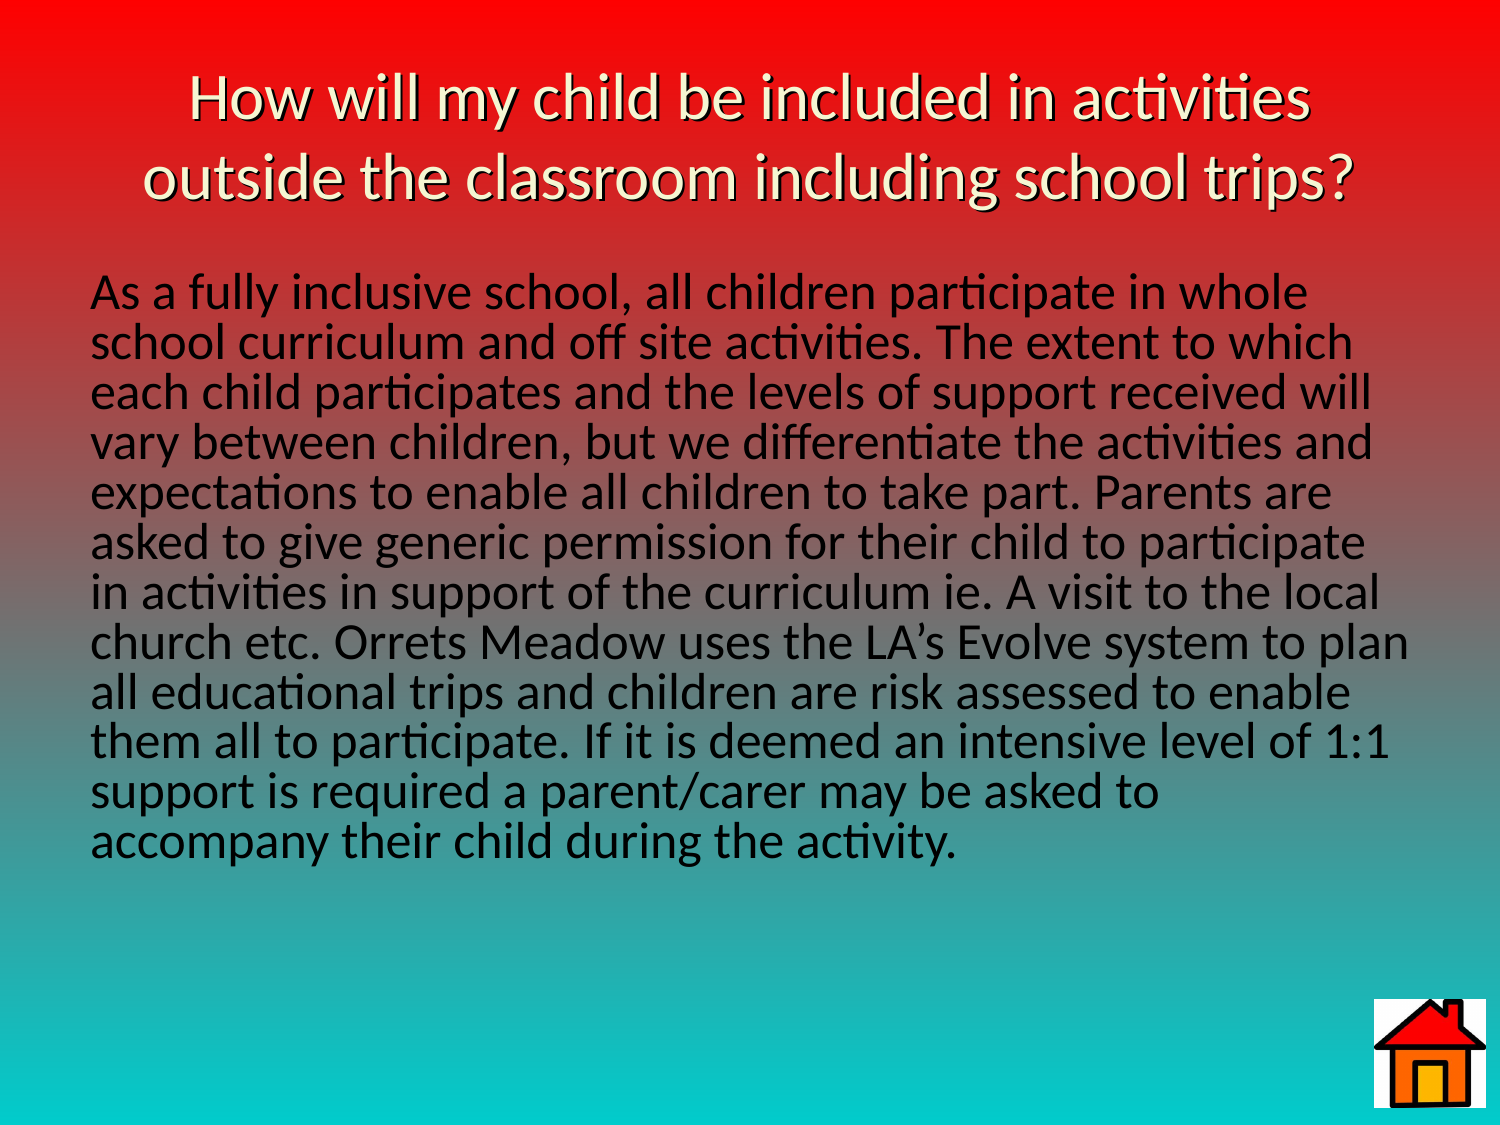

# How will my child be included in activities outside the classroom including school trips?
As a fully inclusive school, all children participate in whole school curriculum and off site activities. The extent to which each child participates and the levels of support received will vary between children, but we differentiate the activities and expectations to enable all children to take part. Parents are asked to give generic permission for their child to participate in activities in support of the curriculum ie. A visit to the local church etc. Orrets Meadow uses the LA’s Evolve system to plan all educational trips and children are risk assessed to enable them all to participate. If it is deemed an intensive level of 1:1 support is required a parent/carer may be asked to accompany their child during the activity.